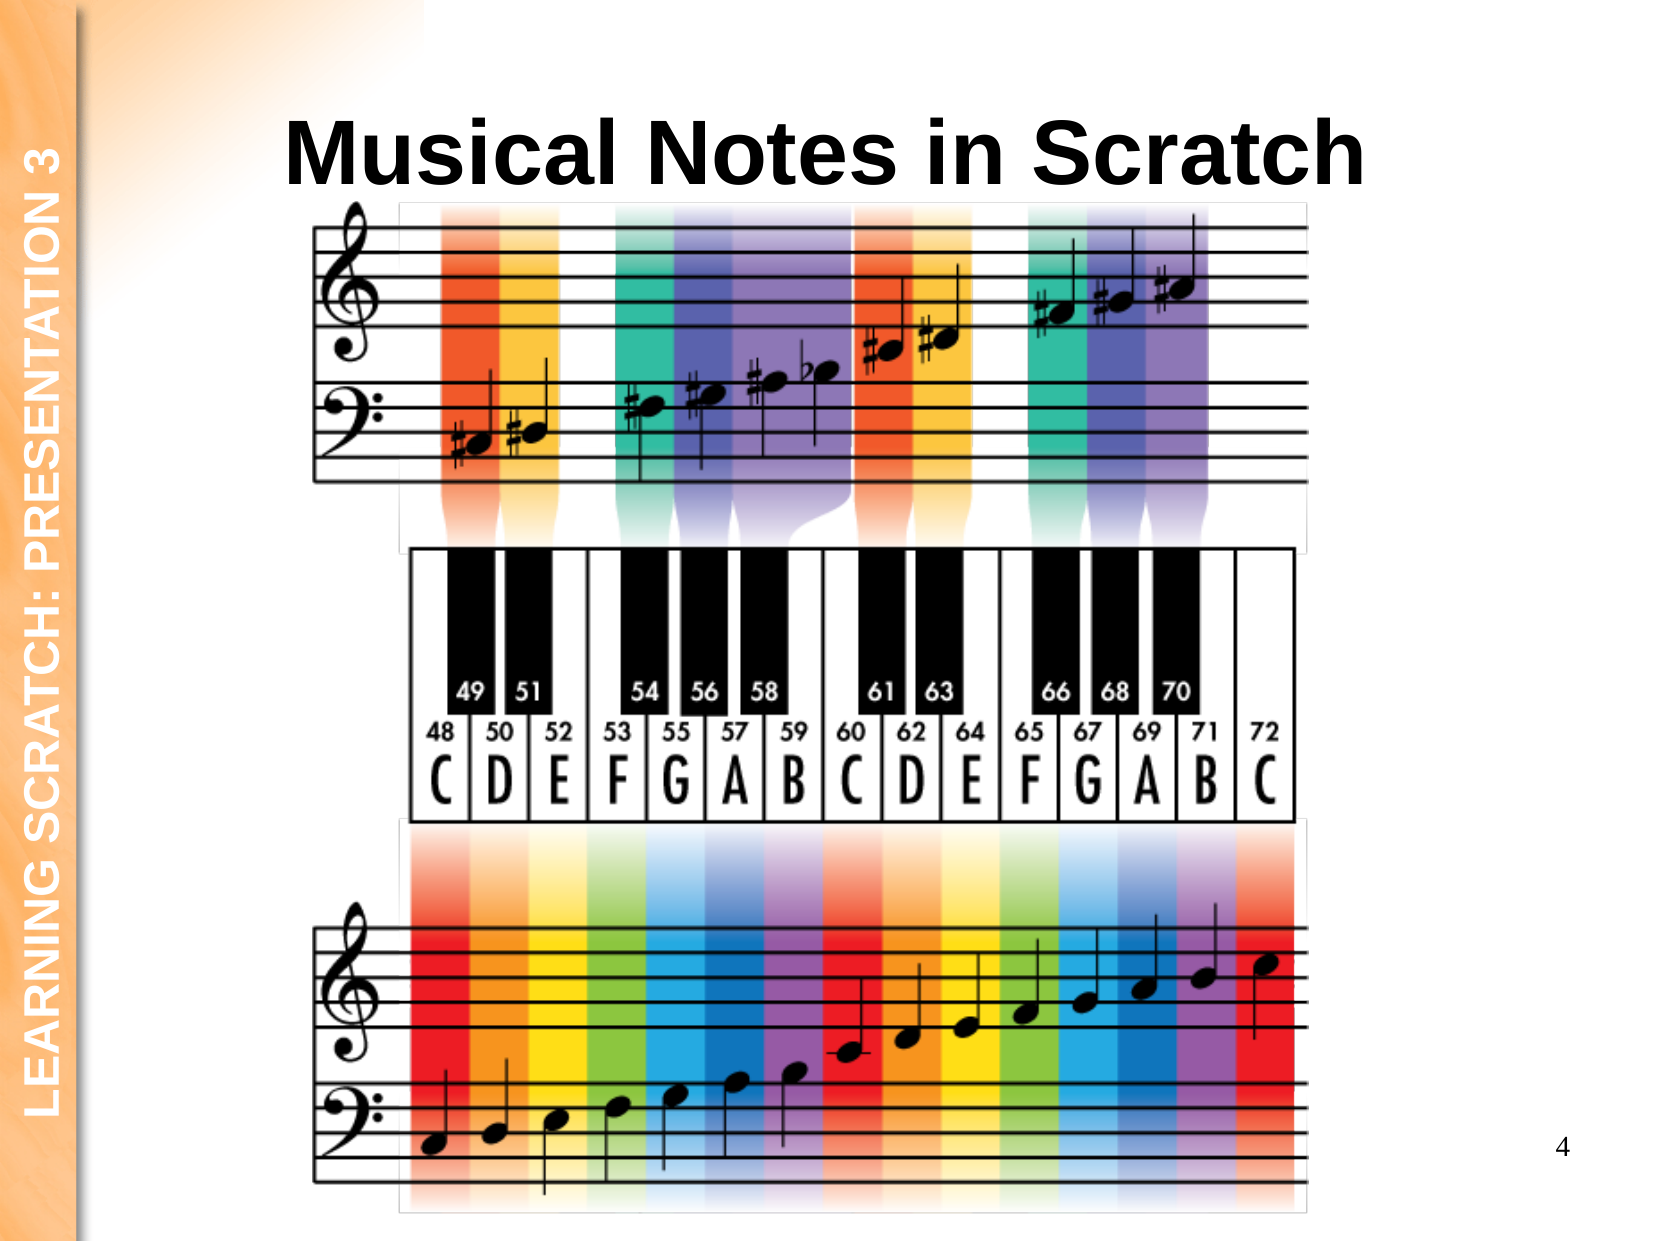

PRESENTATION 1: GETTING STARTED
# Musical Notes in Scratch
4